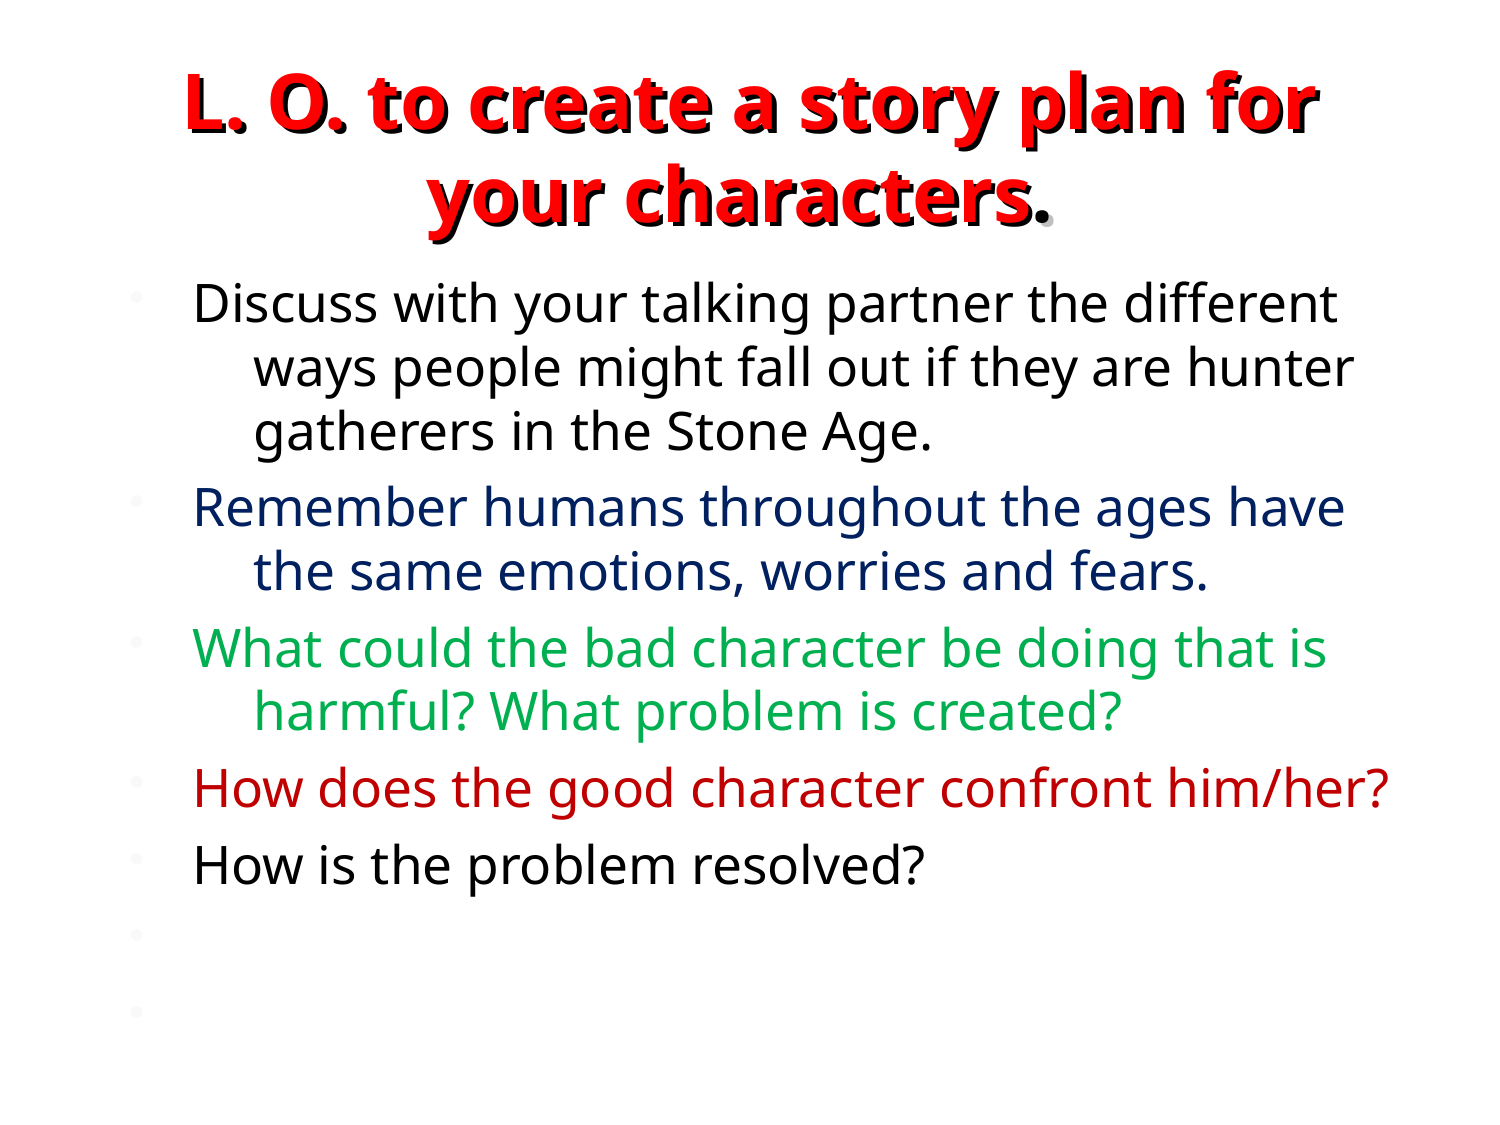

# L. O. to create a story plan for your characters.
Discuss with your talking partner the different ways people might fall out if they are hunter gatherers in the Stone Age.
Remember humans throughout the ages have the same emotions, worries and fears.
What could the bad character be doing that is harmful? What problem is created?
How does the good character confront him/her?
How is the problem resolved?